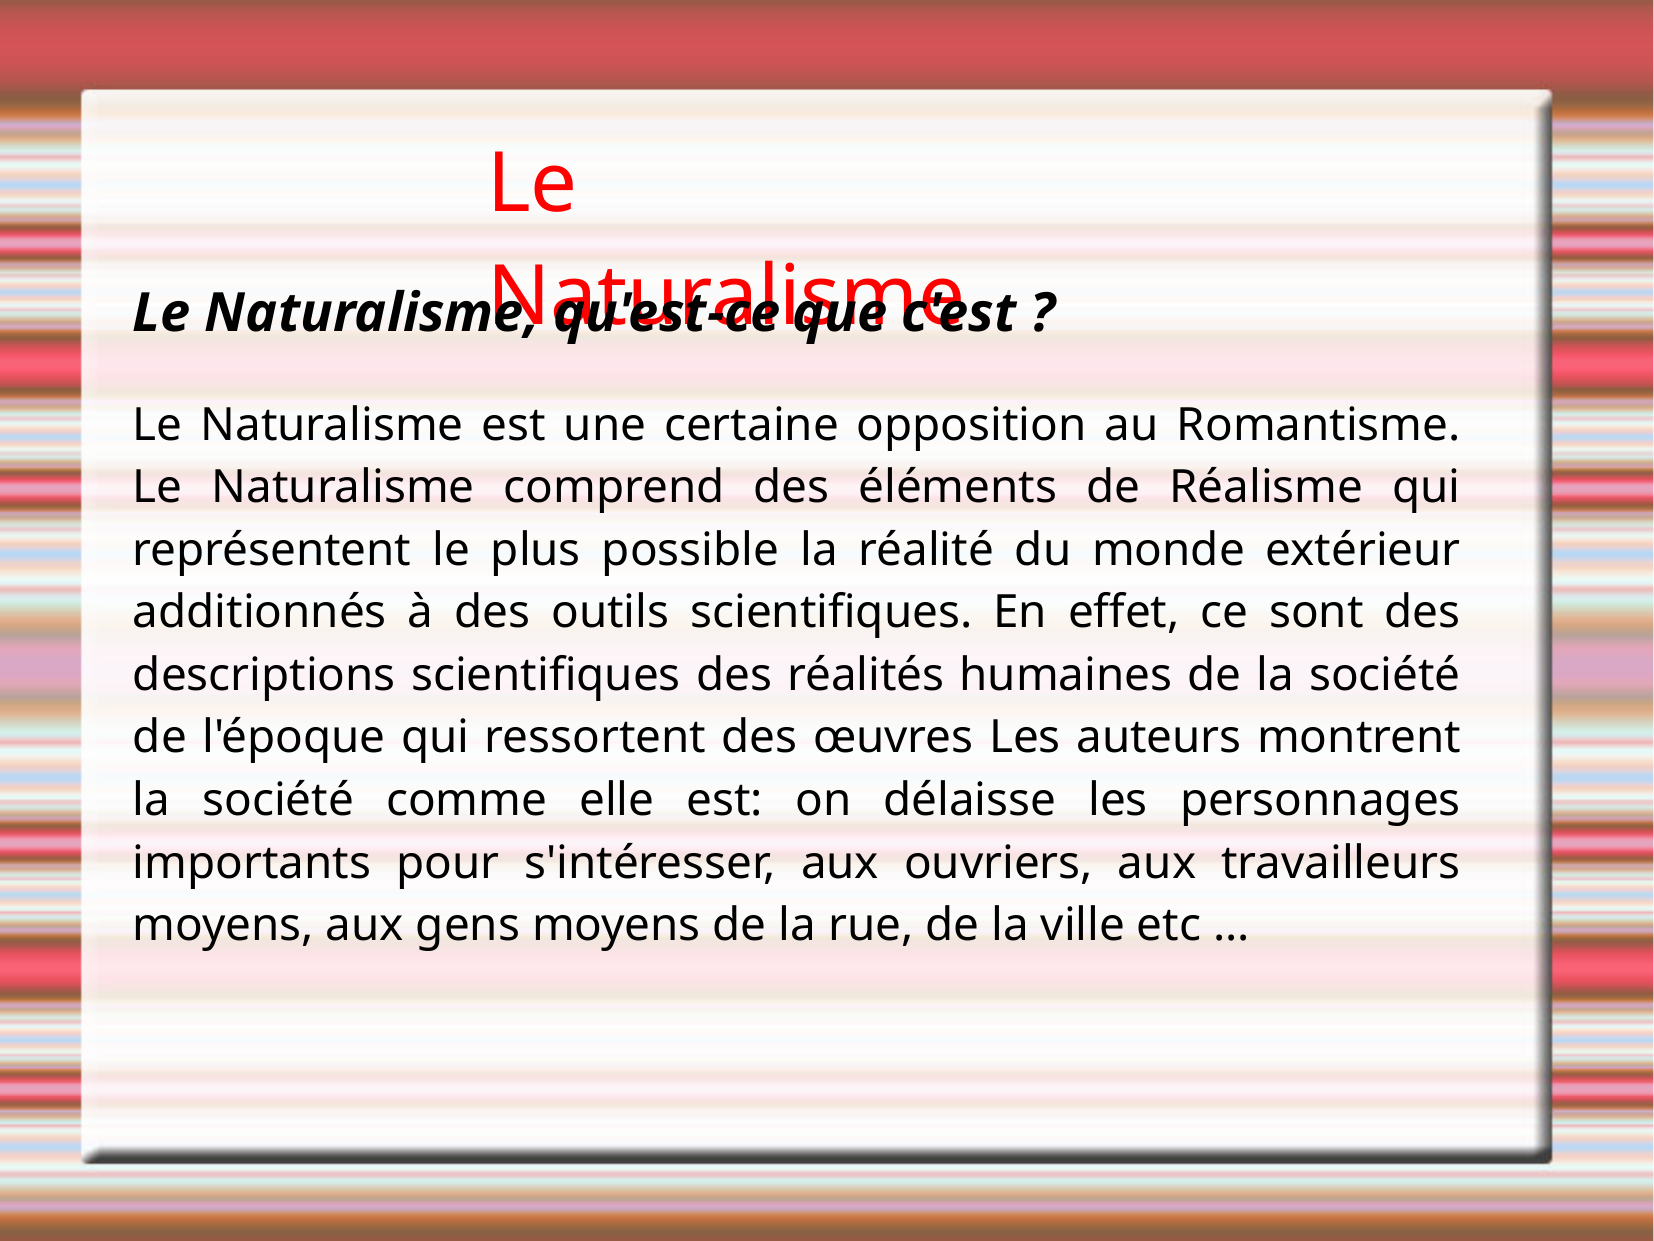

Le Naturalisme
Le Naturalisme, qu'est-ce que c'est ?
Le Naturalisme est une certaine opposition au Romantisme. Le Naturalisme comprend des éléments de Réalisme qui représentent le plus possible la réalité du monde extérieur additionnés à des outils scientifiques. En effet, ce sont des descriptions scientifiques des réalités humaines de la société de l'époque qui ressortent des œuvres Les auteurs montrent la société comme elle est: on délaisse les personnages importants pour s'intéresser, aux ouvriers, aux travailleurs moyens, aux gens moyens de la rue, de la ville etc ...